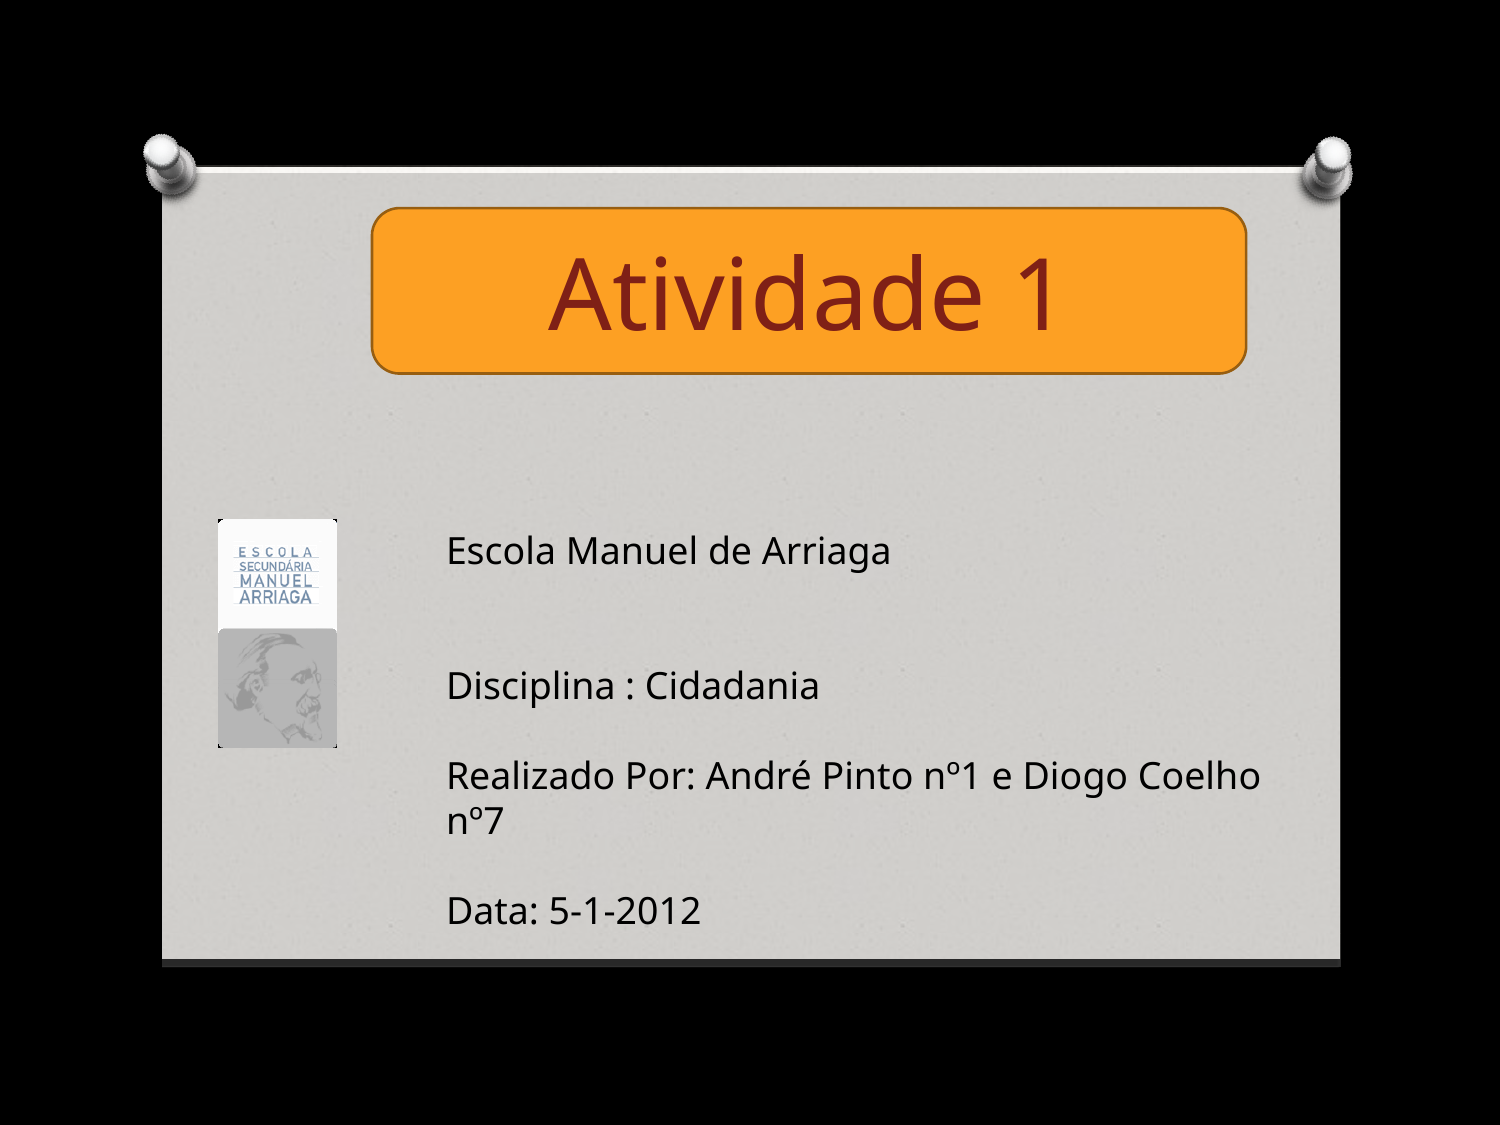

Atividade 1
Escola Manuel de Arriaga
Disciplina : Cidadania
Realizado Por: André Pinto nº1 e Diogo Coelho nº7
Data: 5-1-2012